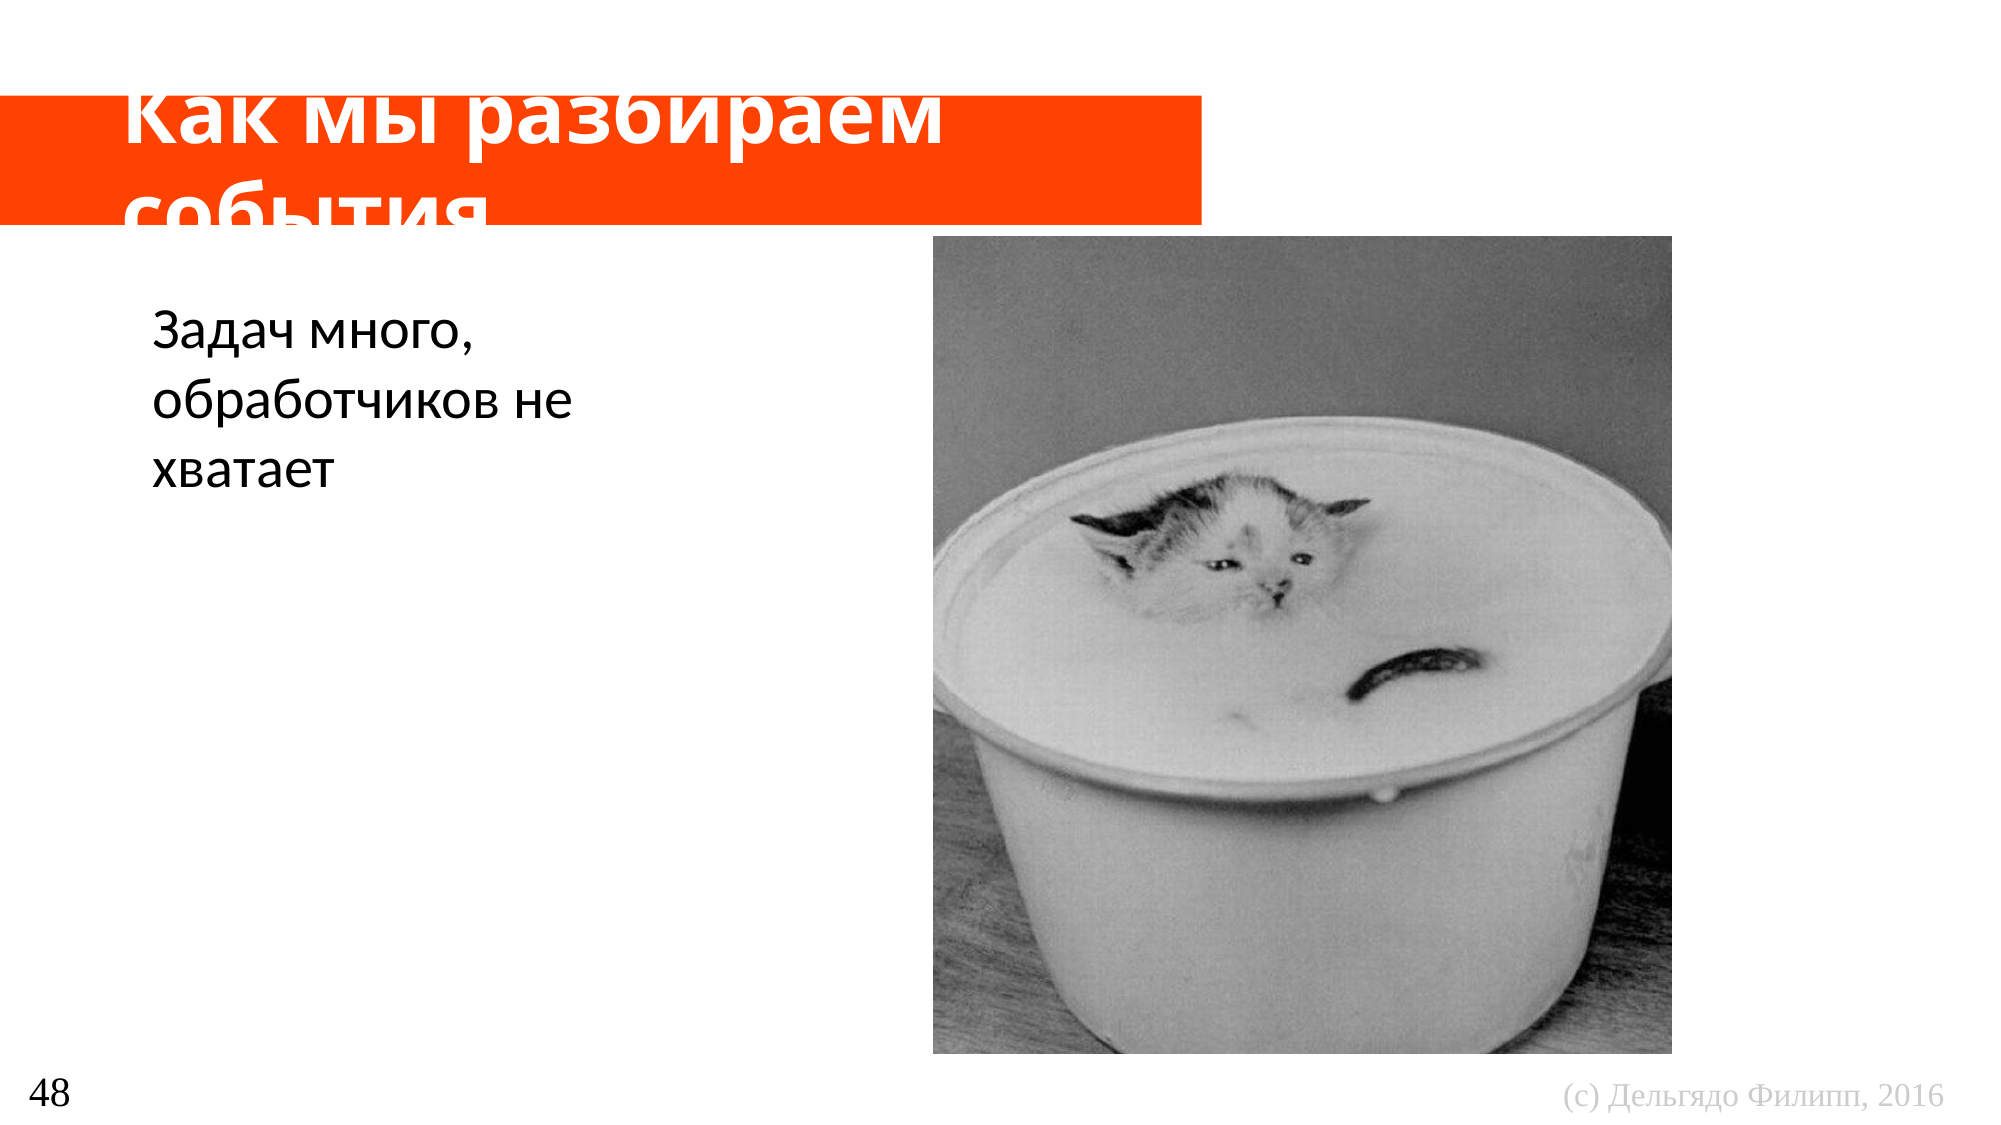

# Как мы разбираем события
Задач много,
обработчиков не хватает
48
(c) Дельгядо Филипп, 2016